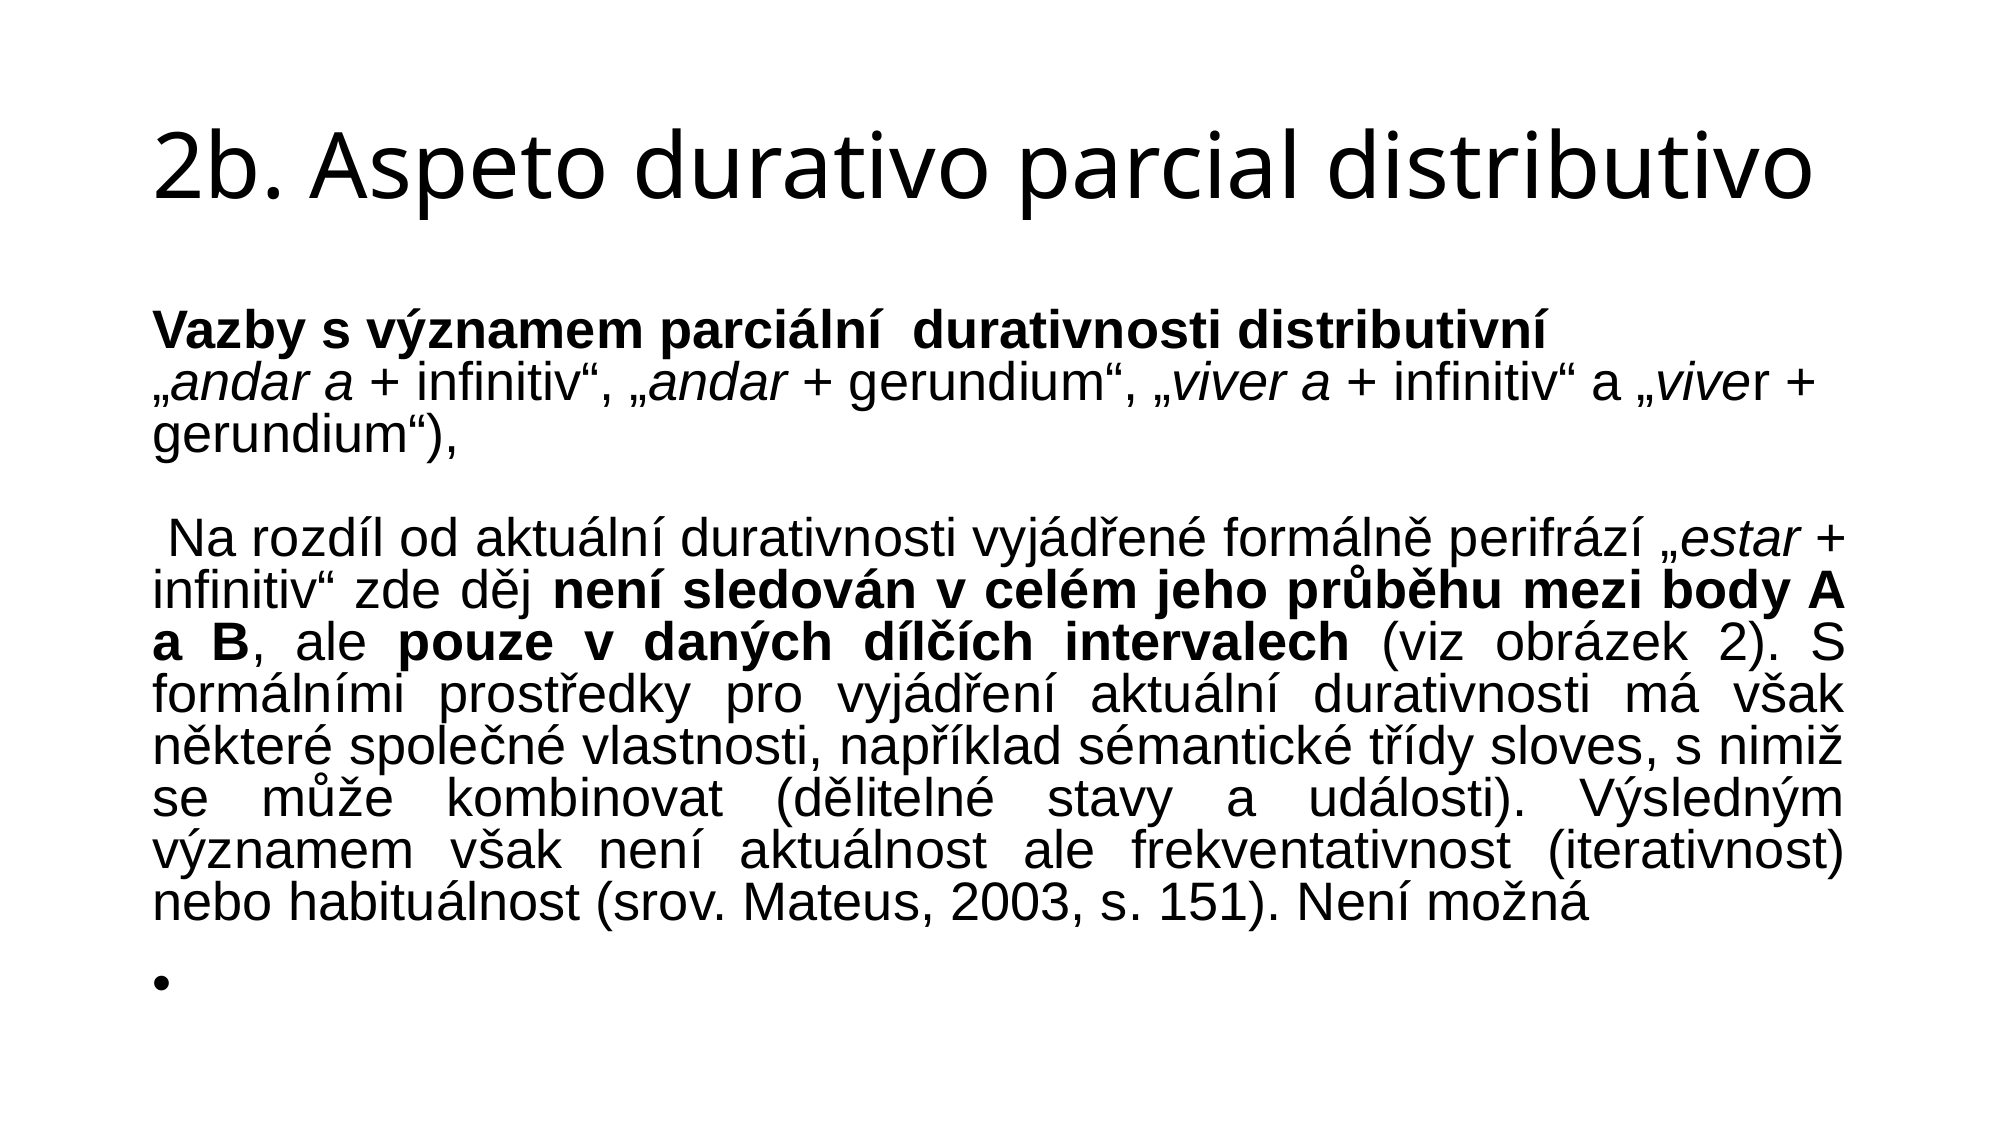

# 2b. Aspeto durativo parcial distributivo
Vazby s významem parciální durativnosti distributivní
„andar a + infinitiv“, „andar + gerundium“, „viver a + infinitiv“ a „viver + gerundium“),
 Na rozdíl od aktuální durativnosti vyjádřené formálně perifrází „estar + infinitiv“ zde děj není sledován v celém jeho průběhu mezi body A a B, ale pouze v daných dílčích intervalech (viz obrázek 2). S formálními prostředky pro vyjádření aktuální durativnosti má však některé společné vlastnosti, například sémantické třídy sloves, s nimiž se může kombinovat (dělitelné stavy a události). Výsledným významem však není aktuálnost ale frekventativnost (iterativnost) nebo habituálnost (srov. Mateus, 2003, s. 151). Není možná